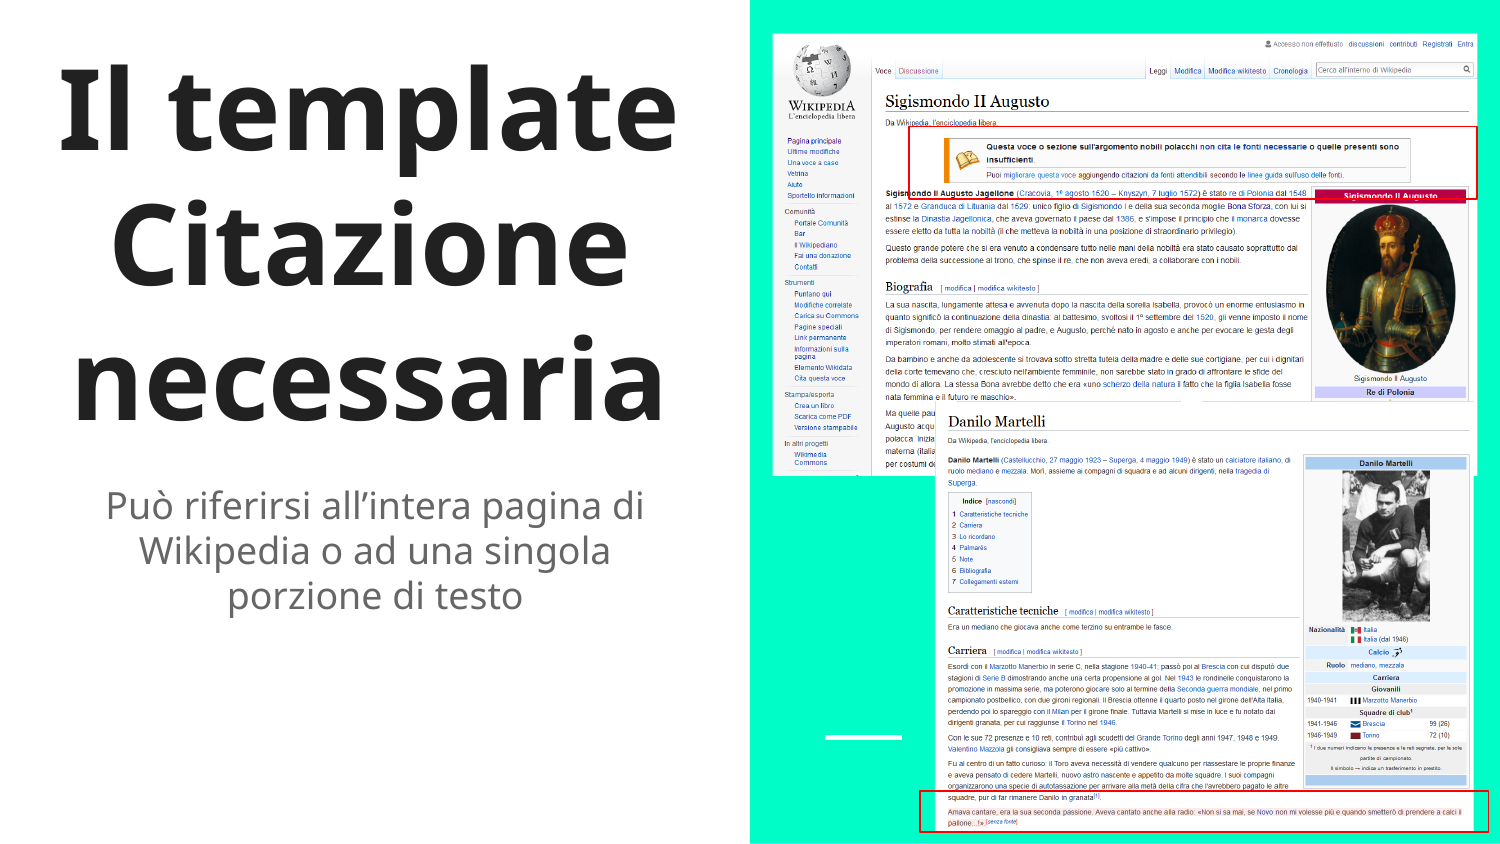

# Il template Citazione necessaria
Può riferirsi all’intera pagina di Wikipedia o ad una singola porzione di testo